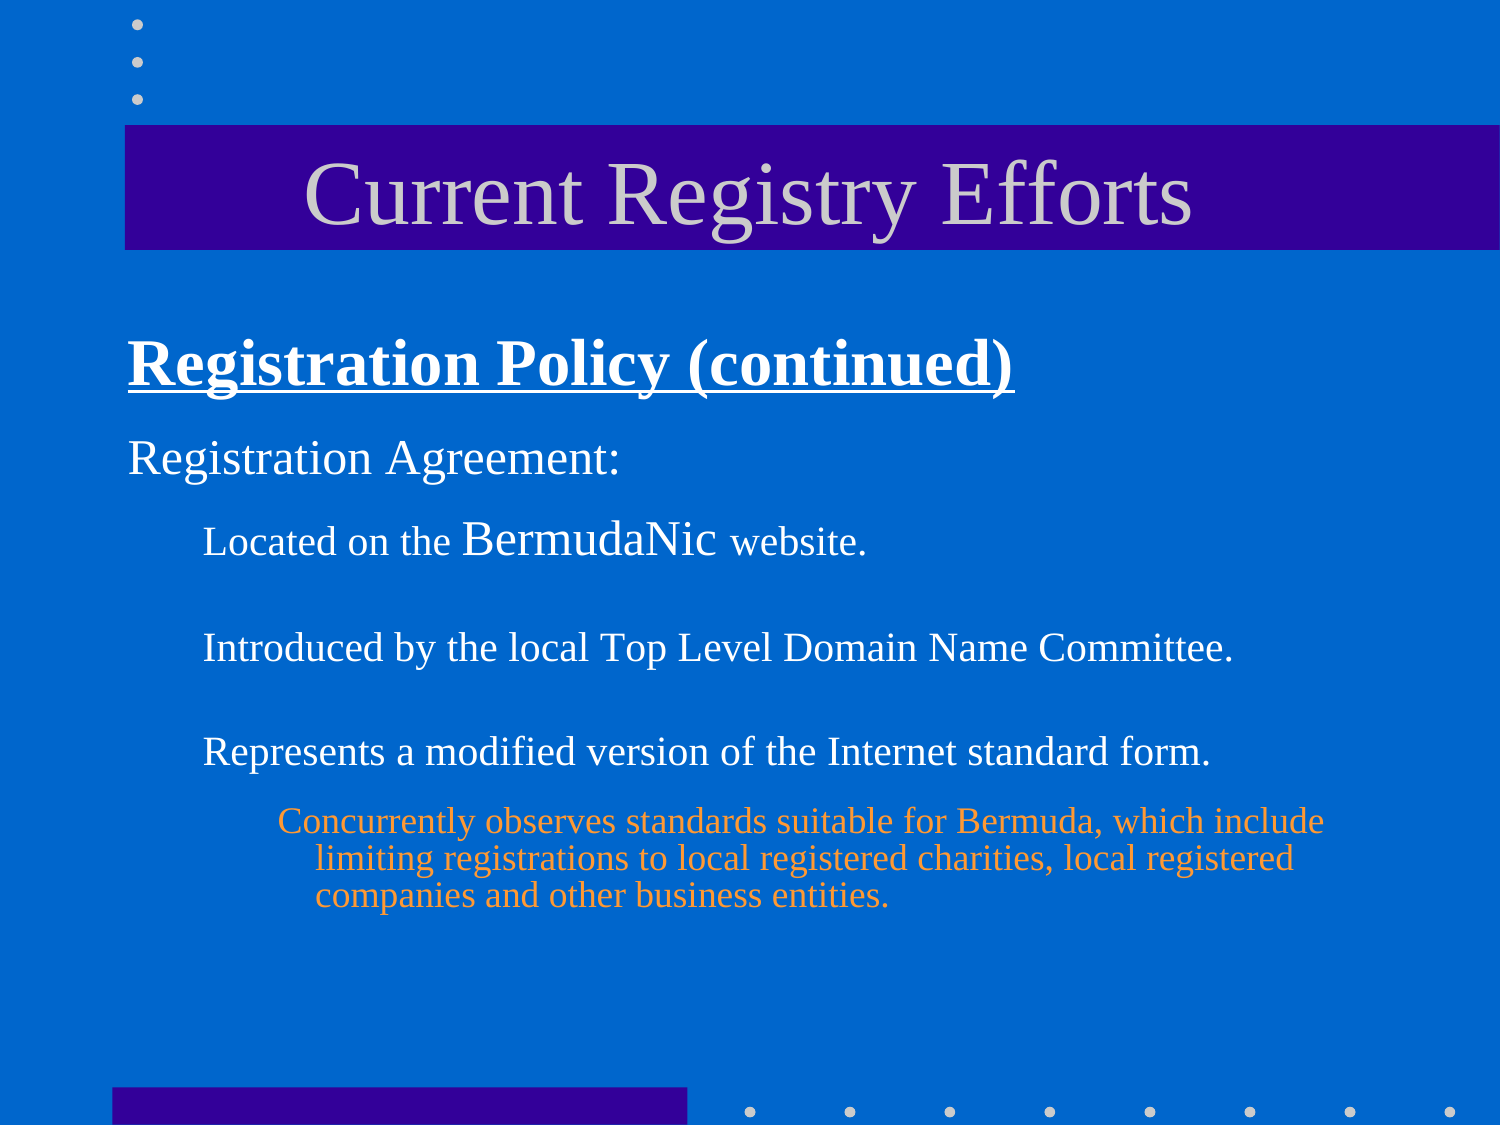

# Current Registry Efforts
Registration Policy (continued)
Registration Agreement:
Located on the BermudaNic website.
Introduced by the local Top Level Domain Name Committee.
Represents a modified version of the Internet standard form.
Concurrently observes standards suitable for Bermuda, which include limiting registrations to local registered charities, local registered companies and other business entities.